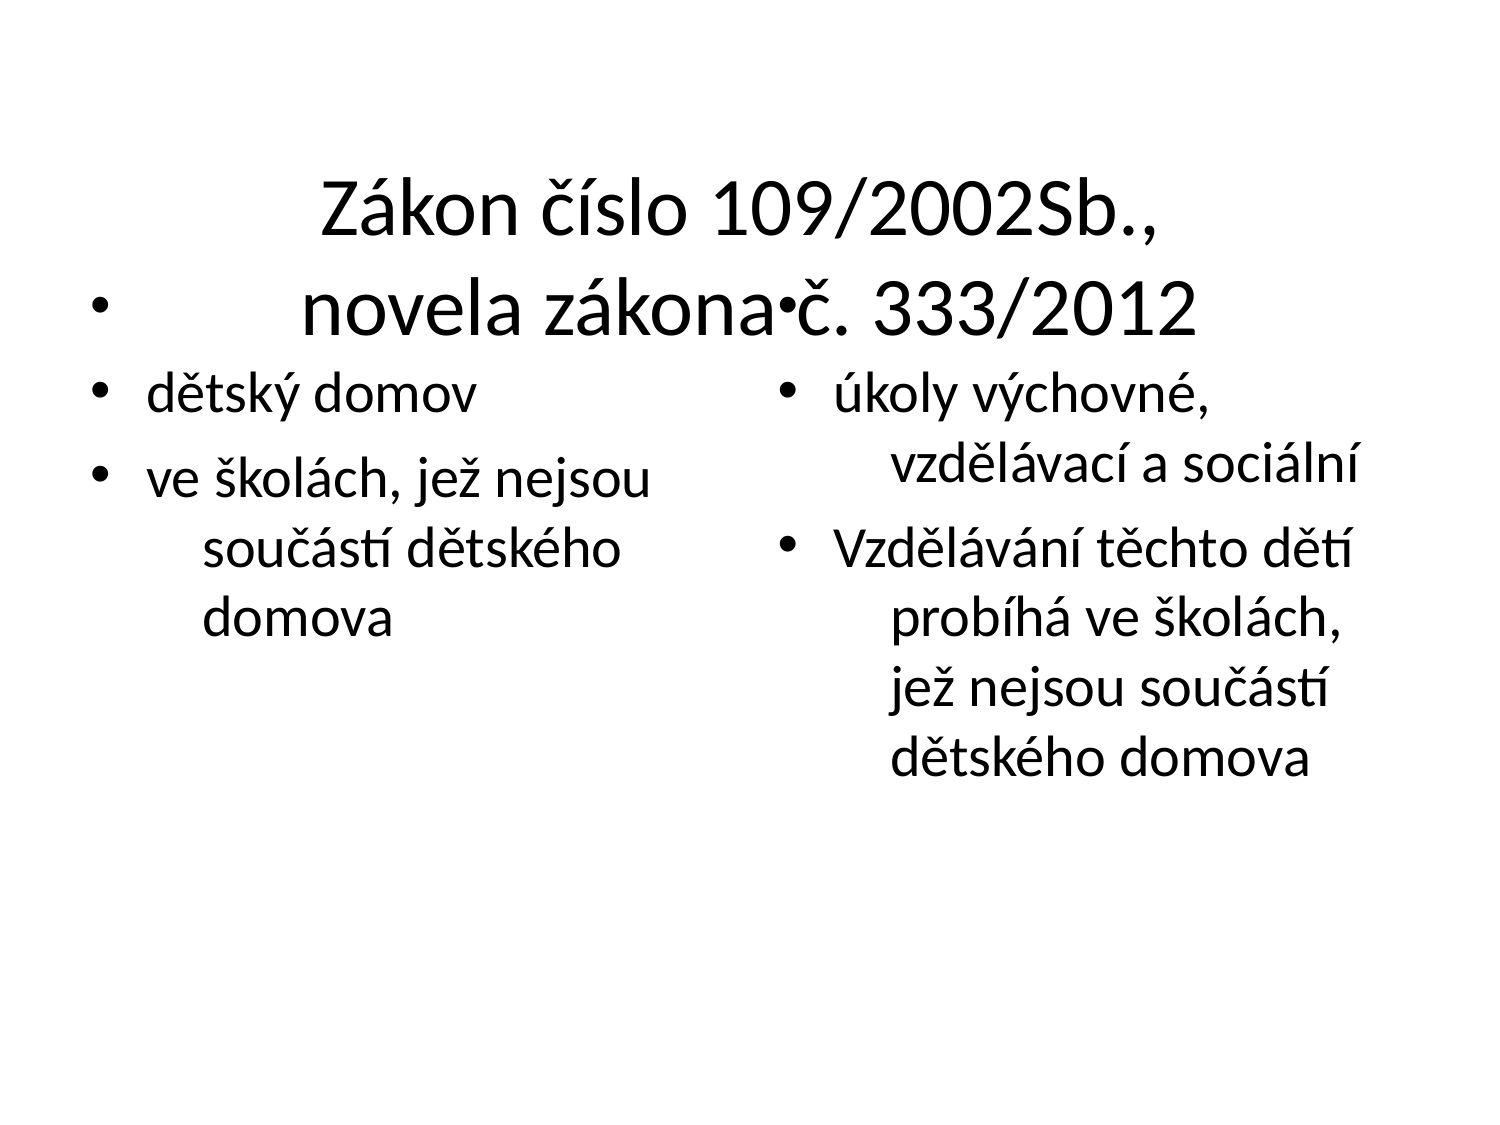

# Zákon číslo 109/2002Sb., novela zákona č. 333/2012
dětský domov
ve školách, jež nejsou součástí dětského domova
úkoly výchovné, vzdělávací a sociální
Vzdělávání těchto dětí probíhá ve školách, jež nejsou součástí dětského domova